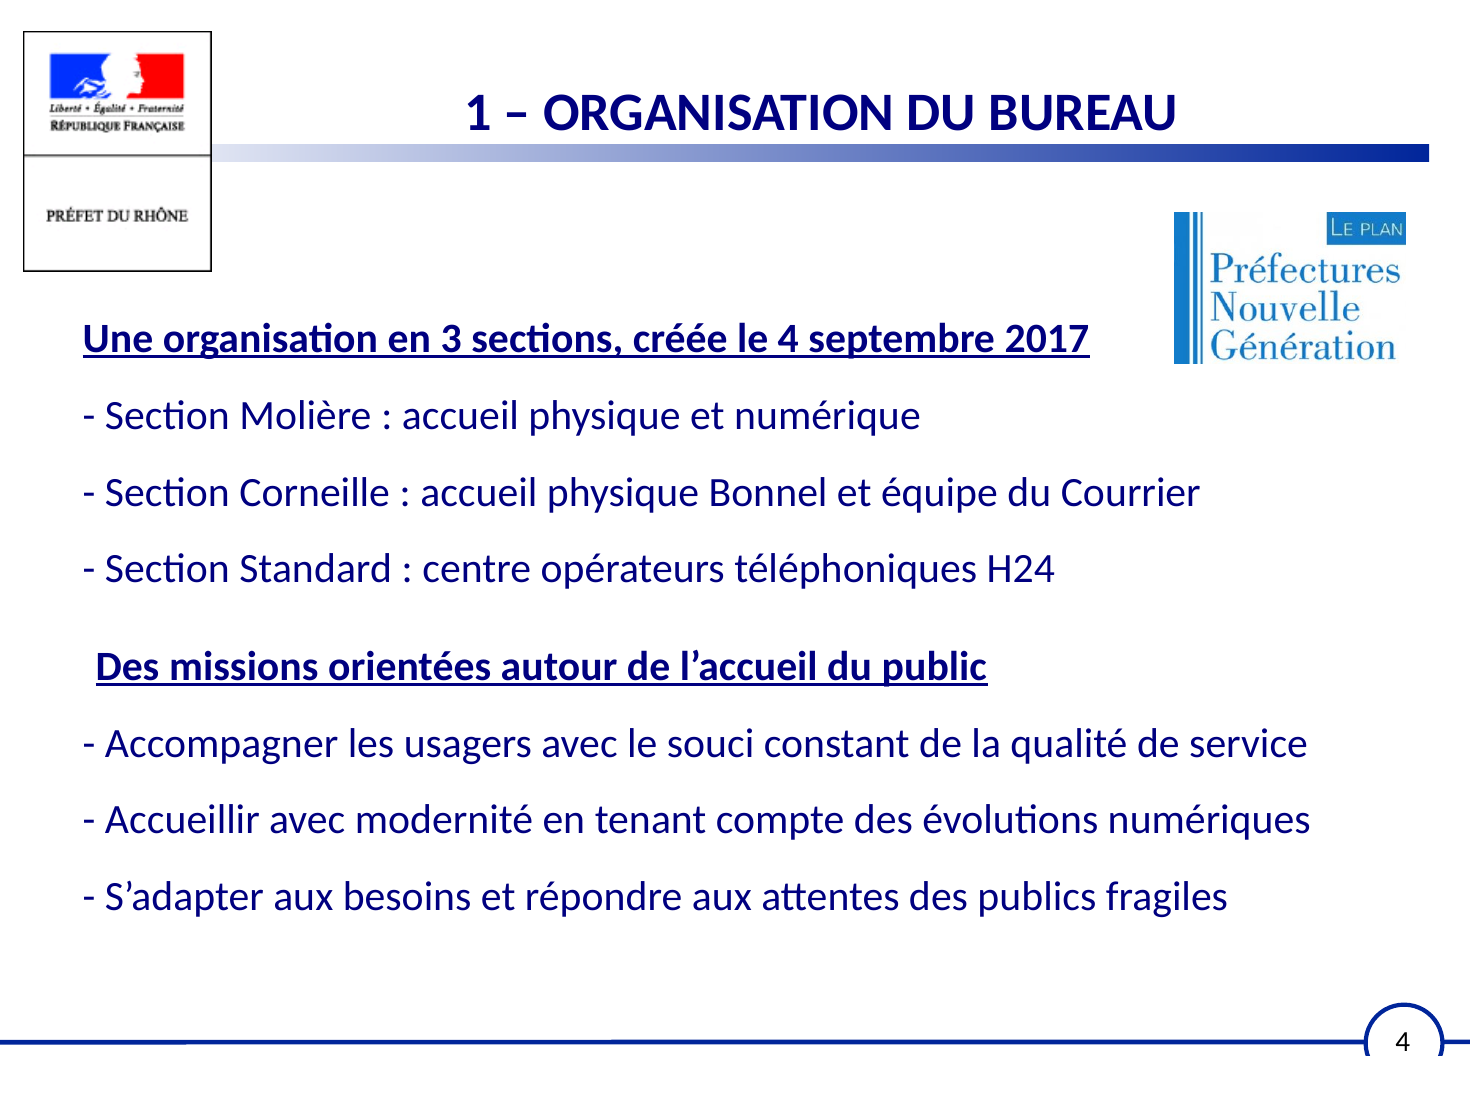

# 1 – ORGANISATION DU BUREAU
Une organisation en 3 sections, créée le 4 septembre 2017
- Section Molière : accueil physique et numérique
- Section Corneille : accueil physique Bonnel et équipe du Courrier
- Section Standard : centre opérateurs téléphoniques H24
Des missions orientées autour de l’accueil du public
- Accompagner les usagers avec le souci constant de la qualité de service
- Accueillir avec modernité en tenant compte des évolutions numériques
- S’adapter aux besoins et répondre aux attentes des publics fragiles